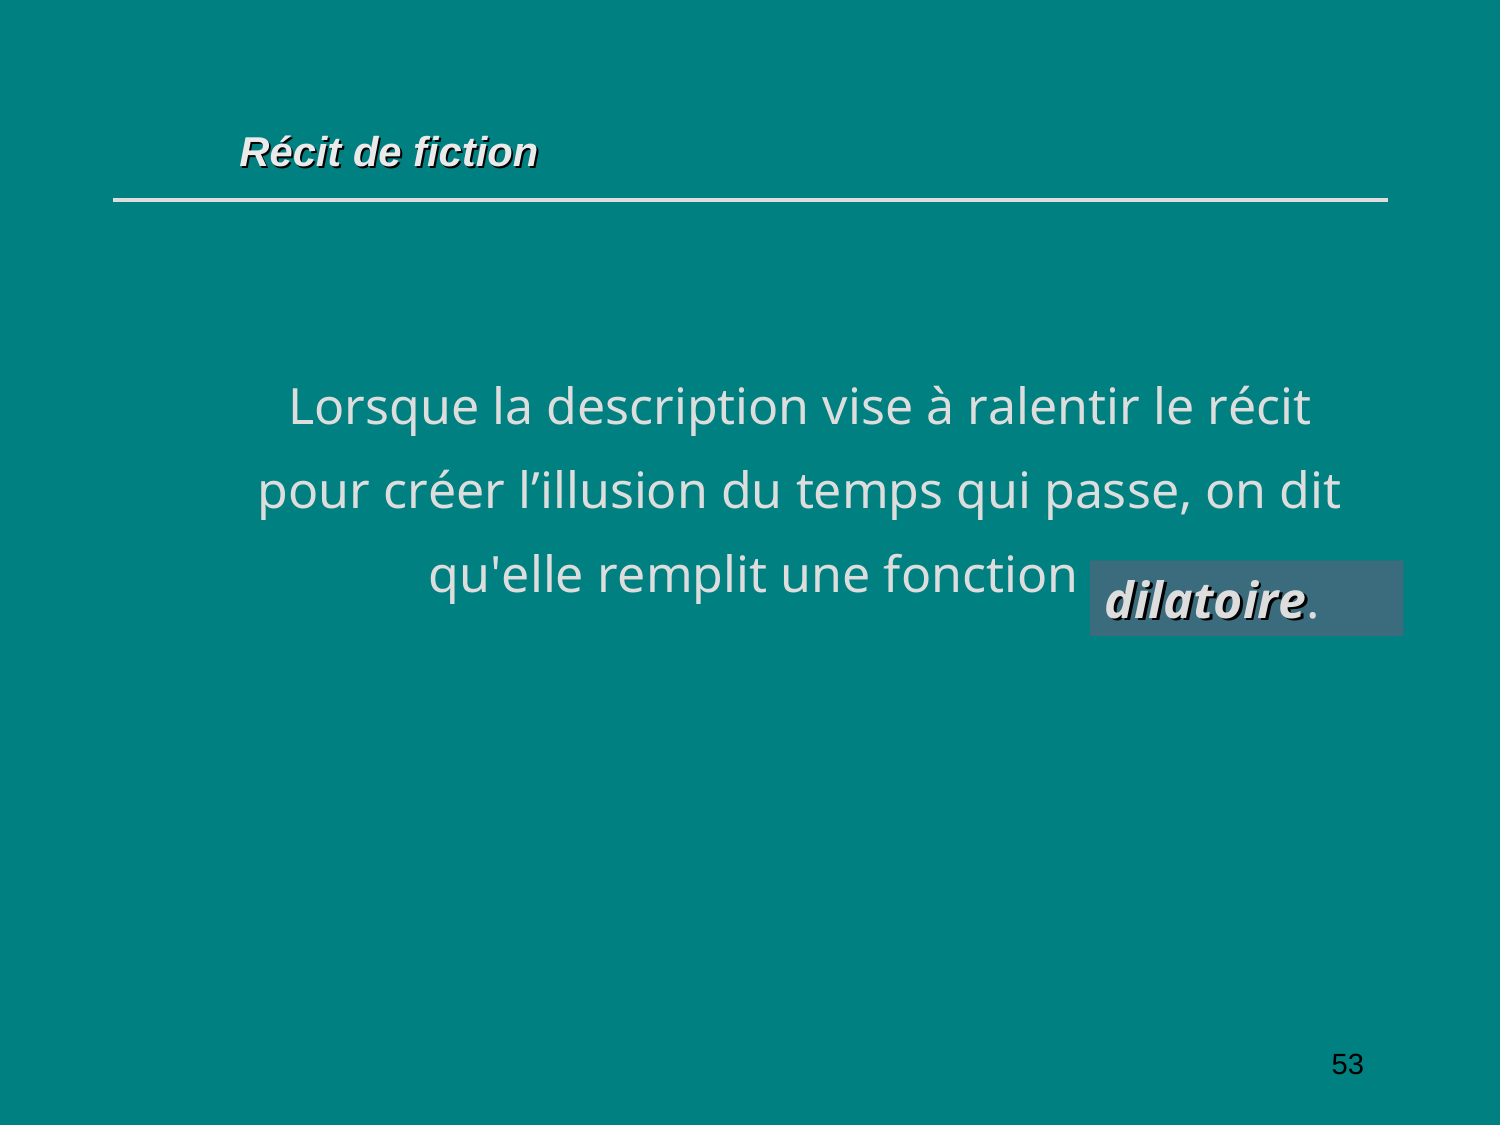

Récit de fiction
Lorsque la description vise à ralentir le récit pour créer l’illusion du temps qui passe, on dit qu'elle remplit une fonction . . .
dilatoire.
53